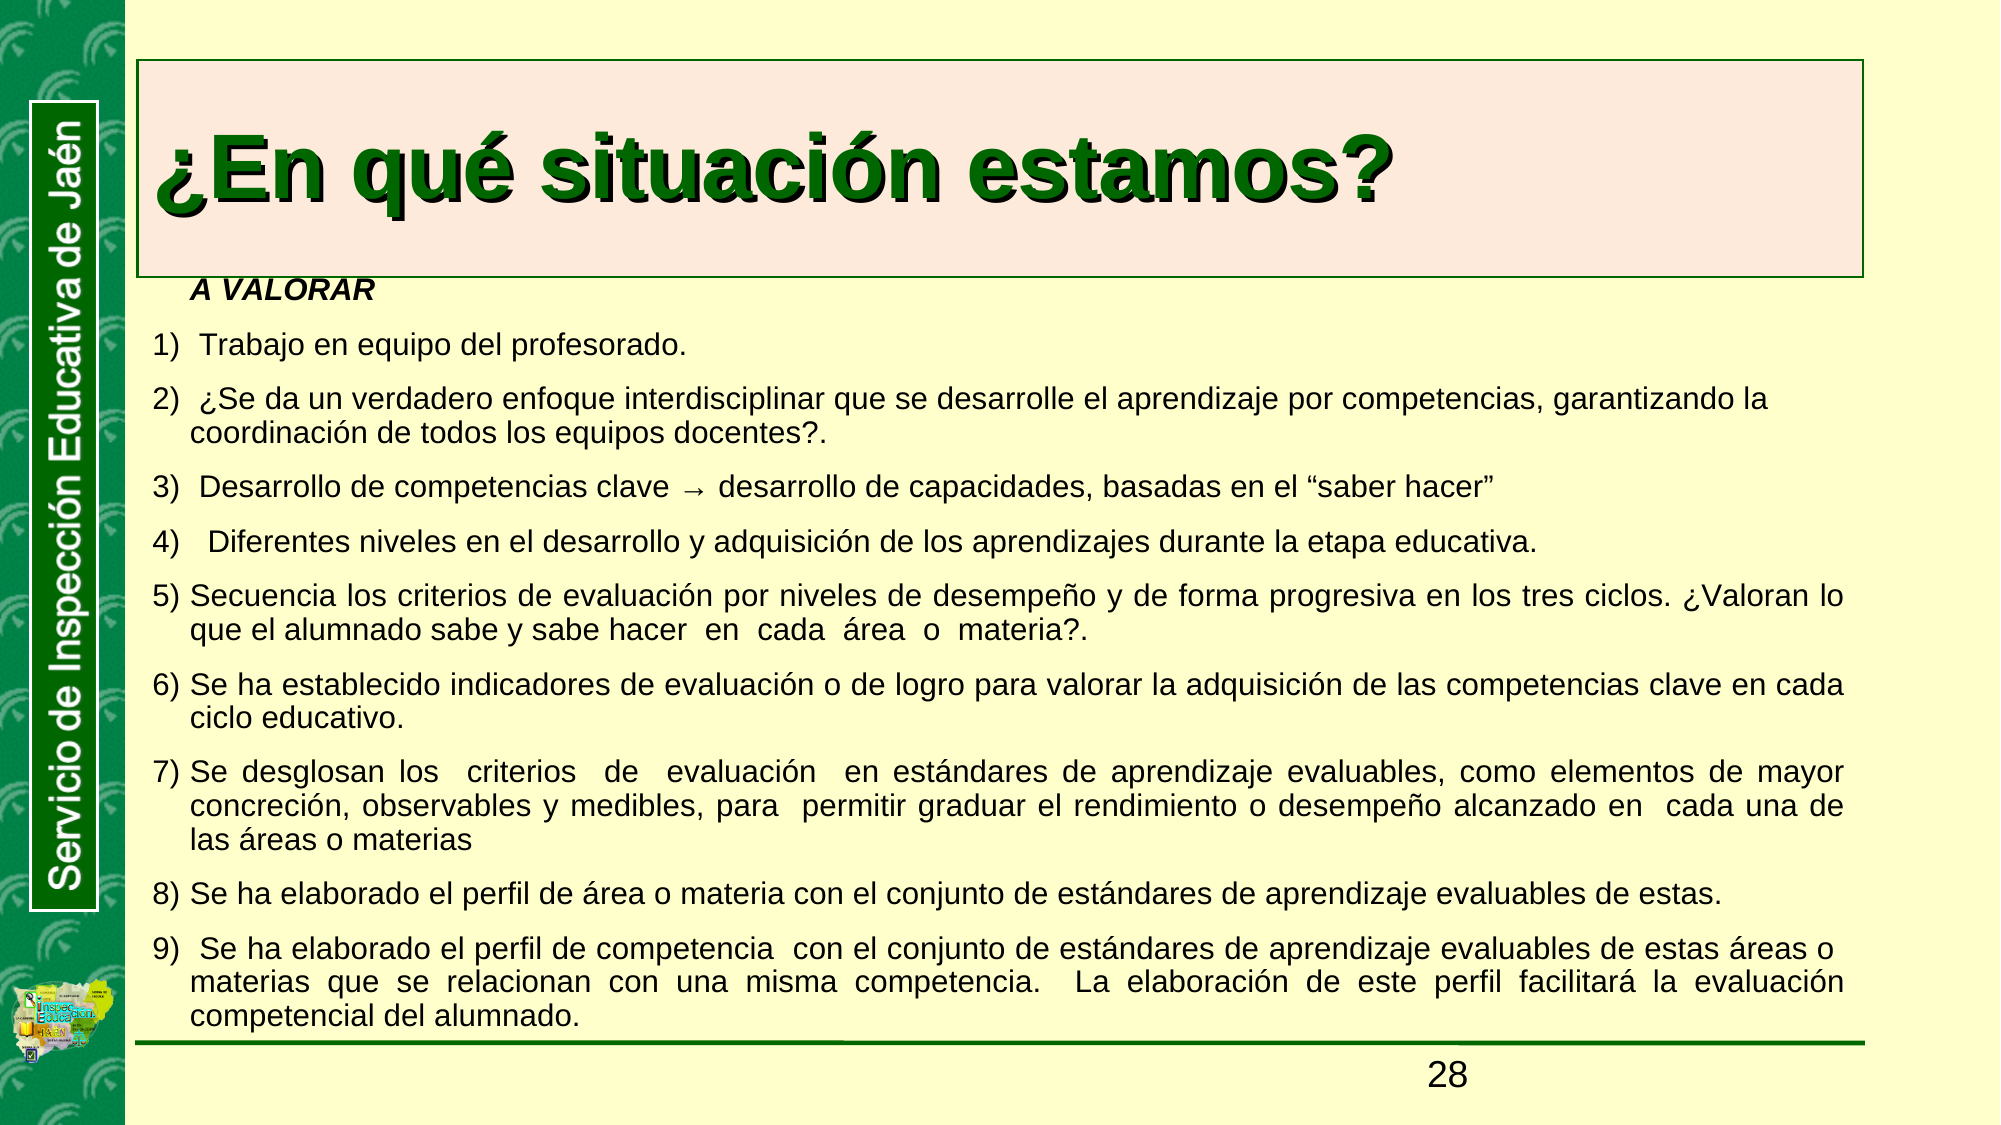

¿En qué situación estamos?
A VALORAR
 Trabajo en equipo del profesorado.
 ¿Se da un verdadero enfoque interdisciplinar que se desarrolle el aprendizaje por competencias, garantizando la coordinación de todos los equipos docentes?.
 Desarrollo de competencias clave → desarrollo de capacidades, basadas en el “saber hacer”
 Diferentes niveles en el desarrollo y adquisición de los aprendizajes durante la etapa educativa.
Secuencia los criterios de evaluación por niveles de desempeño y de forma progresiva en los tres ciclos. ¿Valoran lo que el alumnado sabe y sabe hacer en cada área o materia?.
Se ha establecido indicadores de evaluación o de logro para valorar la adquisición de las competencias clave en cada ciclo educativo.
Se desglosan los criterios de evaluación en estándares de aprendizaje evaluables, como elementos de mayor concreción, observables y medibles, para permitir graduar el rendimiento o desempeño alcanzado en cada una de las áreas o materias
Se ha elaborado el perfil de área o materia con el conjunto de estándares de aprendizaje evaluables de estas.
 Se ha elaborado el perfil de competencia con el conjunto de estándares de aprendizaje evaluables de estas áreas o materias que se relacionan con una misma competencia. La elaboración de este perfil facilitará la evaluación competencial del alumnado.